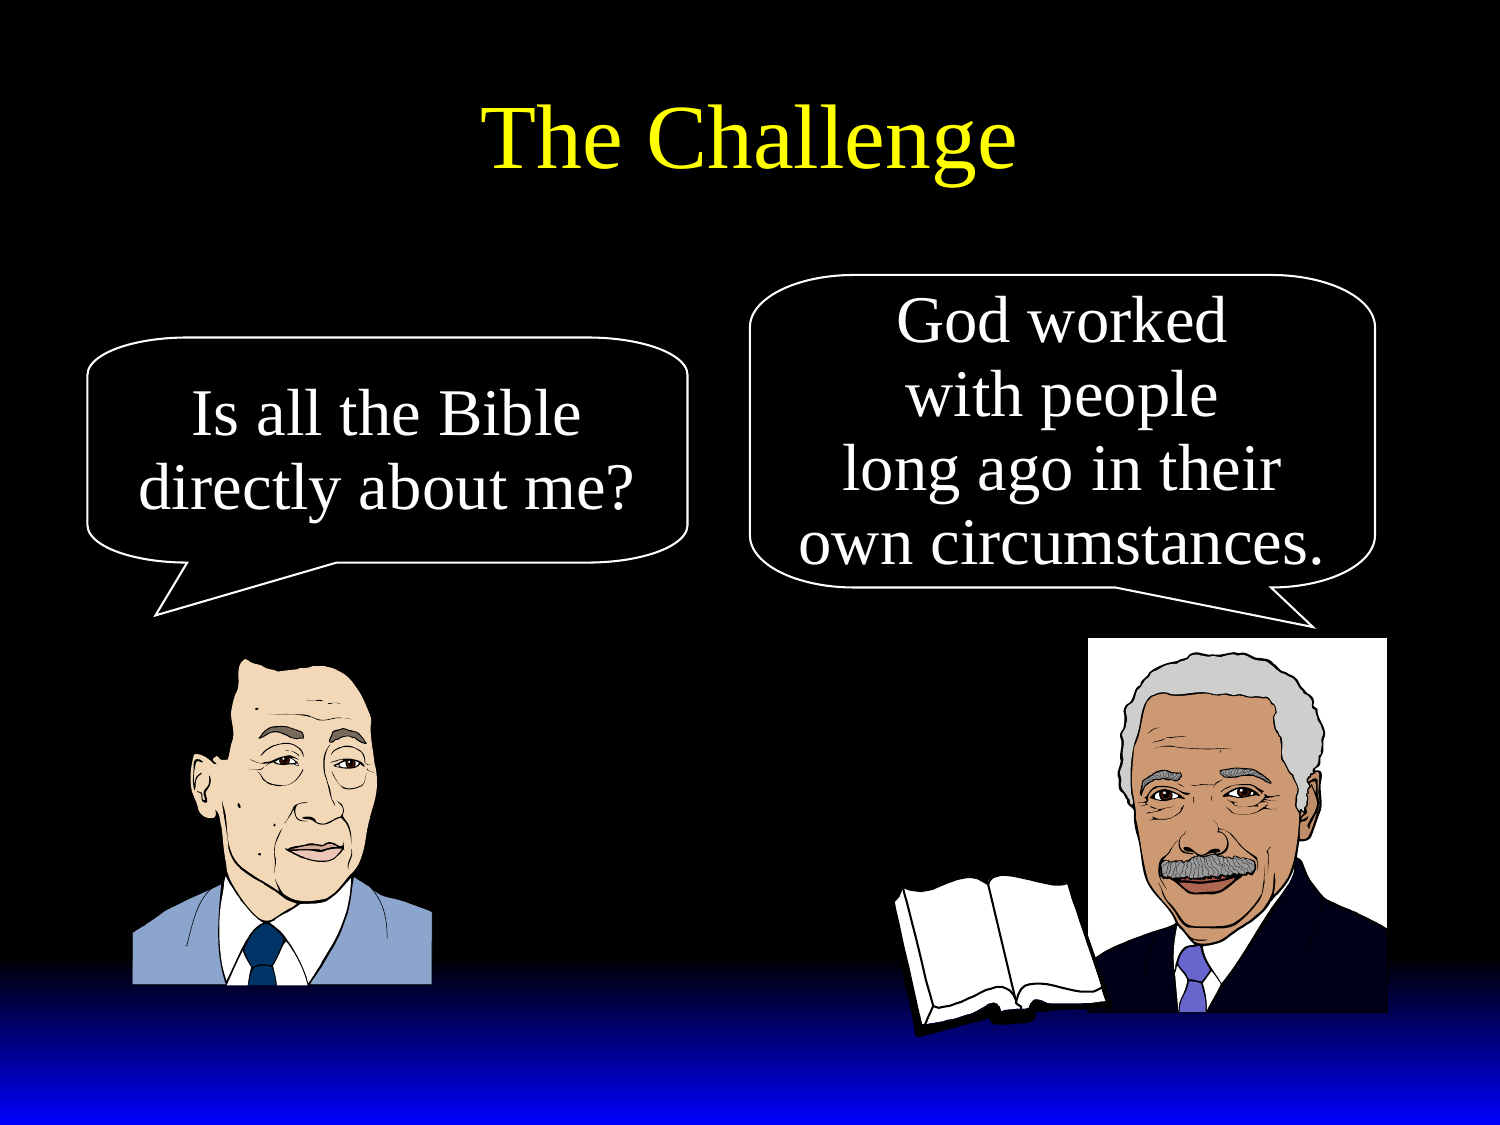

# The Challenge
God worked
with people
long ago in their
own circumstances.
Is all the Bible directly about me?